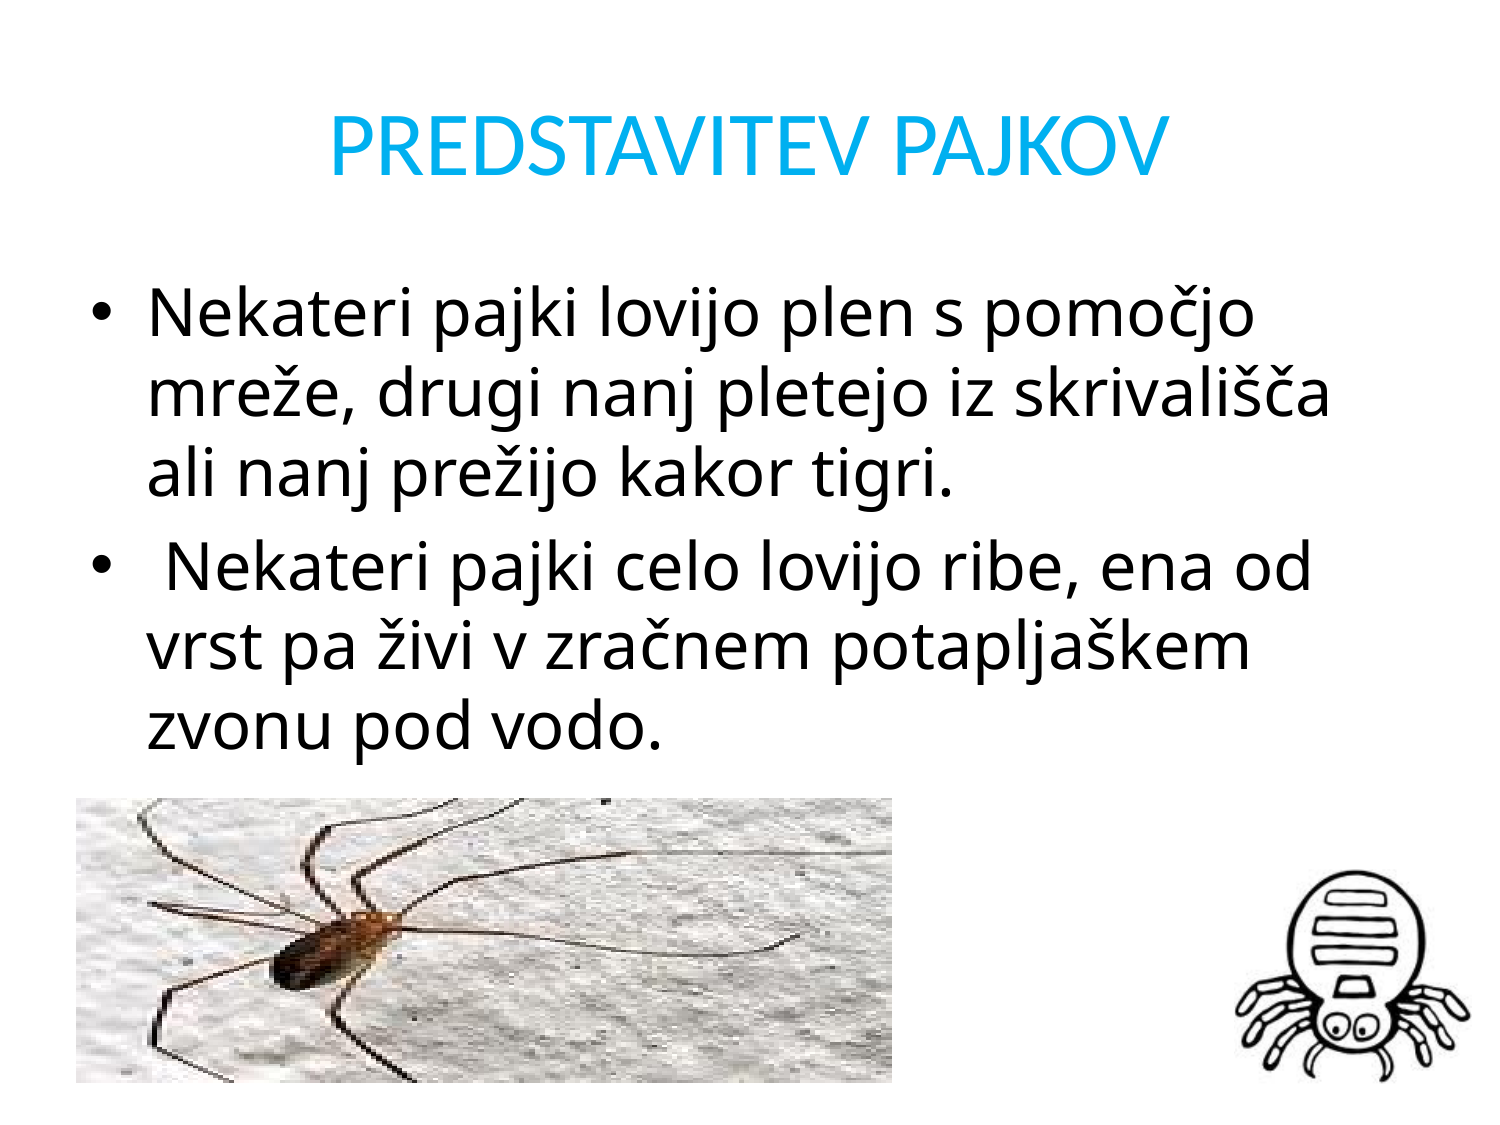

# PREDSTAVITEV PAJKOV
Nekateri pajki lovijo plen s pomočjo mreže, drugi nanj pletejo iz skrivališča ali nanj prežijo kakor tigri.
 Nekateri pajki celo lovijo ribe, ena od vrst pa živi v zračnem potapljaškem zvonu pod vodo.